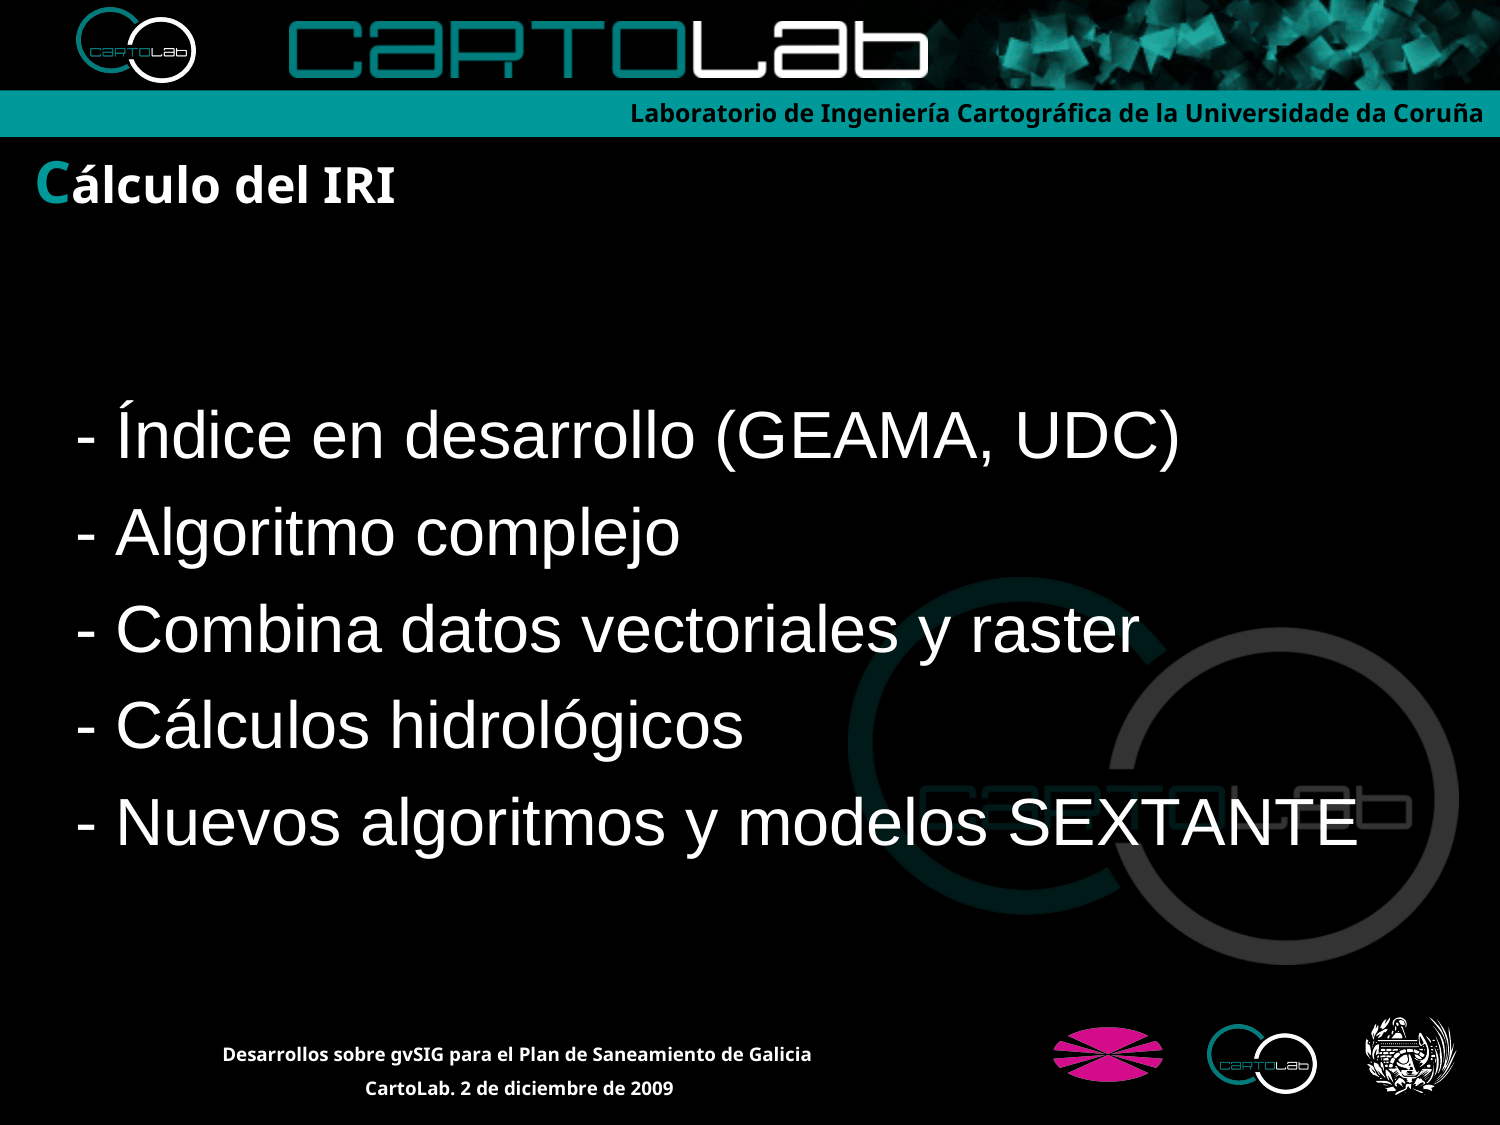

Cálculo del IRI
# - Índice en desarrollo (GEAMA, UDC)
- Algoritmo complejo
- Combina datos vectoriales y raster
- Cálculos hidrológicos
- Nuevos algoritmos y modelos SEXTANTE